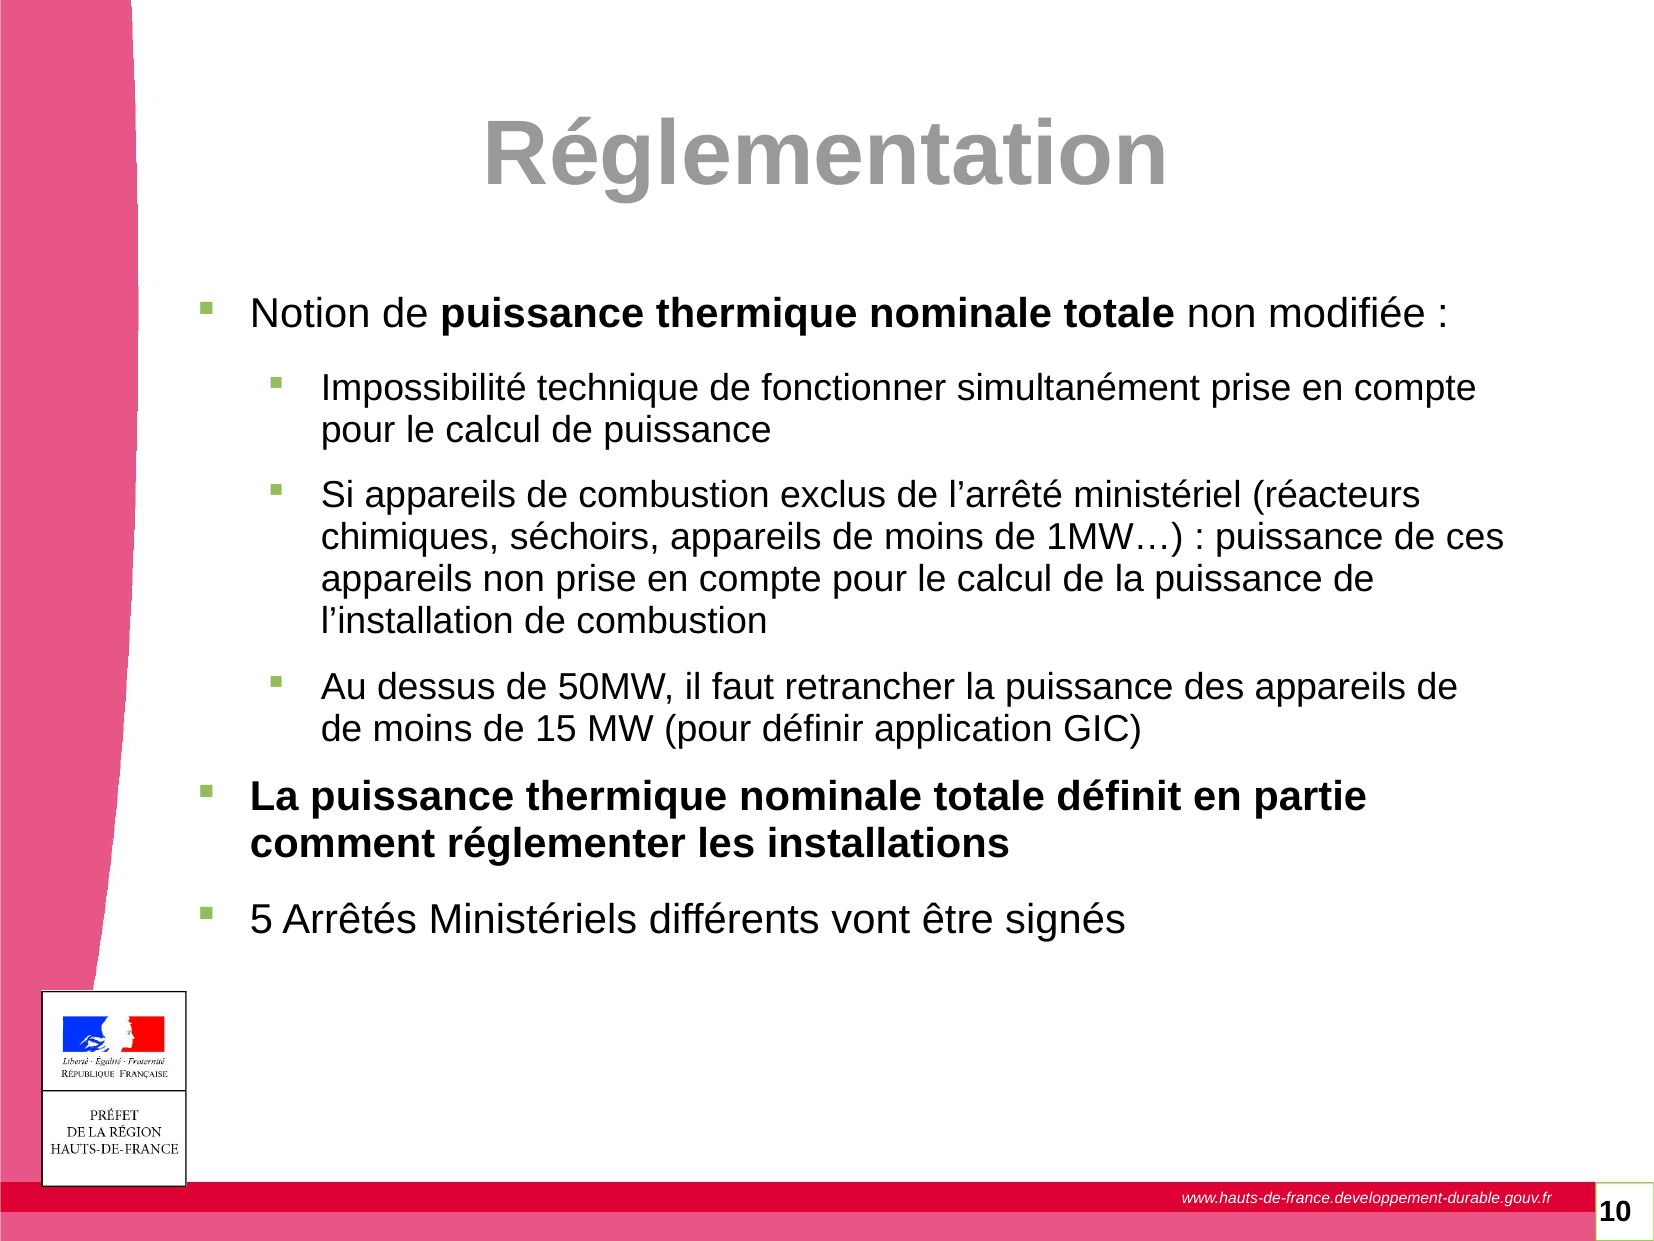

# Réglementation
Notion de puissance thermique nominale totale non modifiée :
Impossibilité technique de fonctionner simultanément prise en compte pour le calcul de puissance
Si appareils de combustion exclus de l’arrêté ministériel (réacteurs chimiques, séchoirs, appareils de moins de 1MW…) : puissance de ces appareils non prise en compte pour le calcul de la puissance de l’installation de combustion
Au dessus de 50MW, il faut retrancher la puissance des appareils de de moins de 15 MW (pour définir application GIC)
La puissance thermique nominale totale définit en partie comment réglementer les installations
5 Arrêtés Ministériels différents vont être signés
10